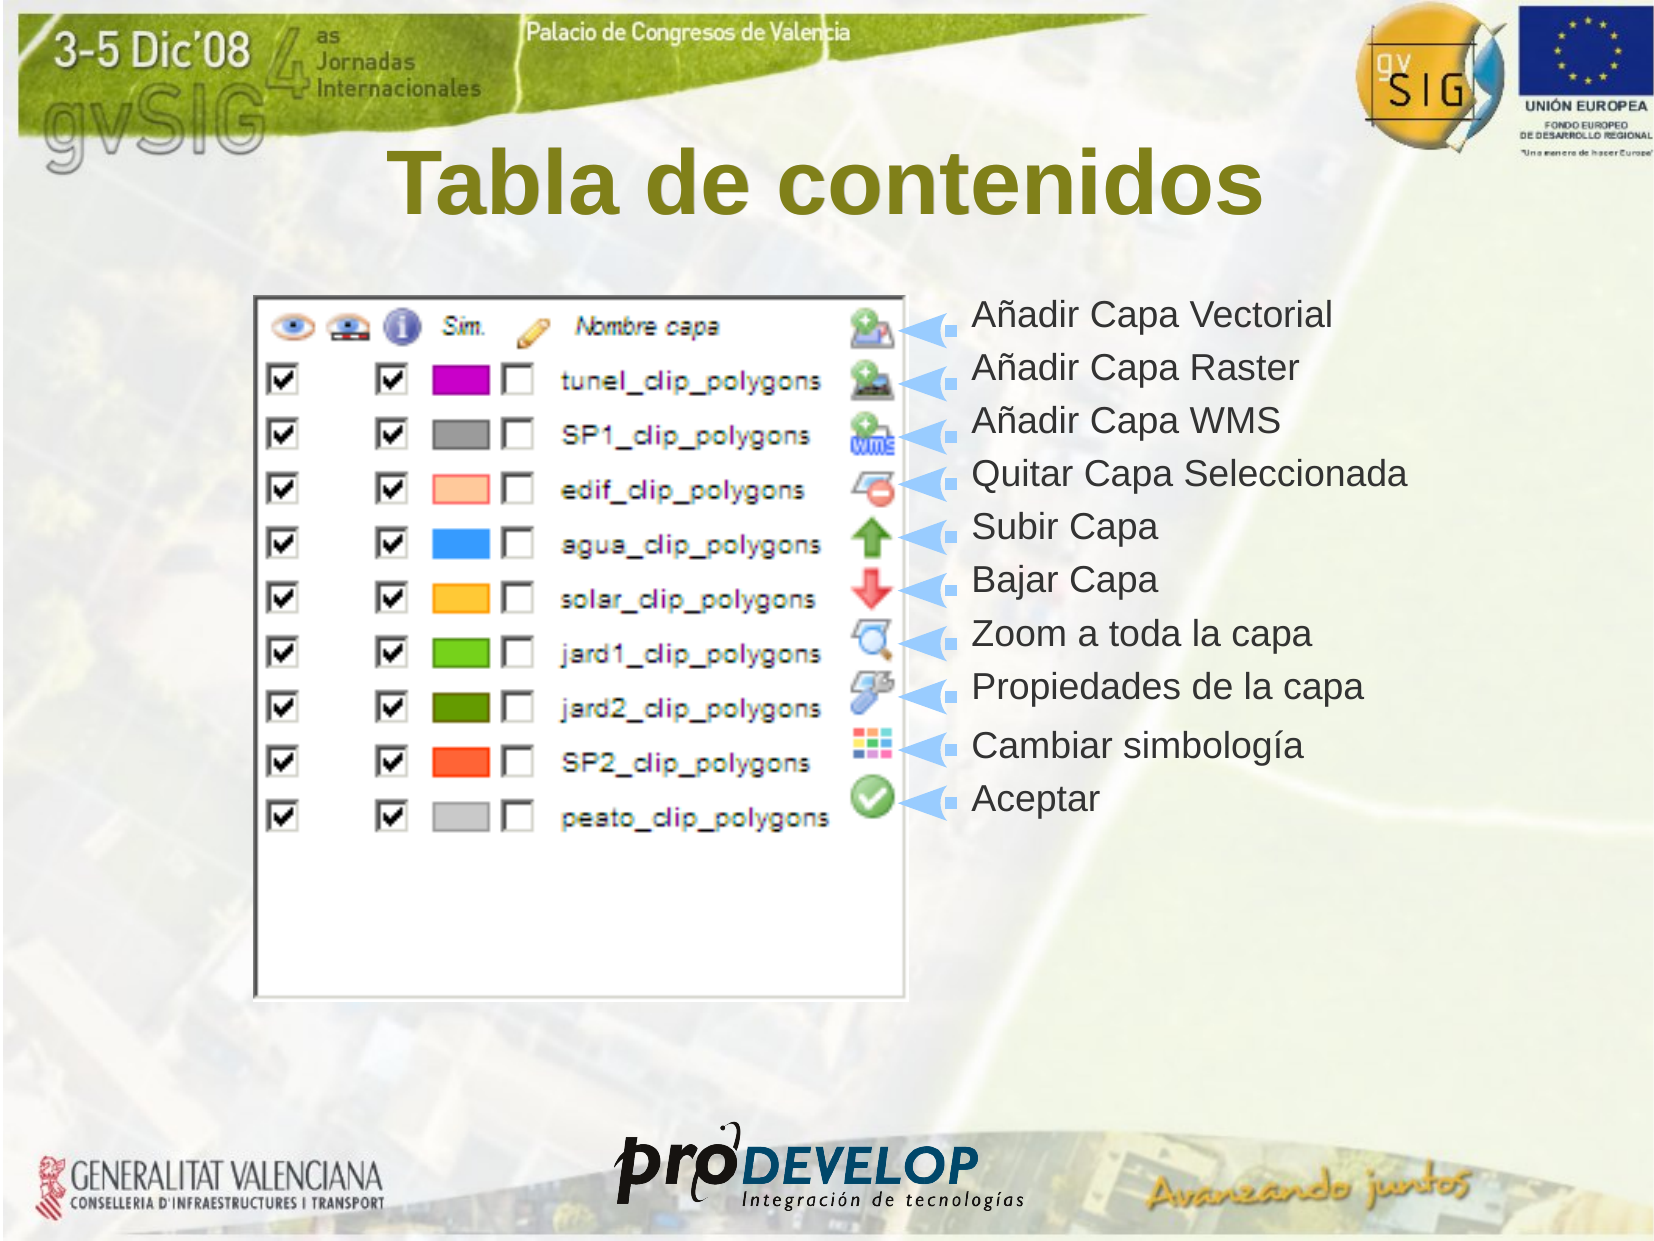

# Tabla de contenidos
Añadir Capa Vectorial
Añadir Capa Raster
Añadir Capa WMS
Quitar Capa Seleccionada
Subir Capa
Bajar Capa
Zoom a toda la capa
Propiedades de la capa
Cambiar simbología
Aceptar